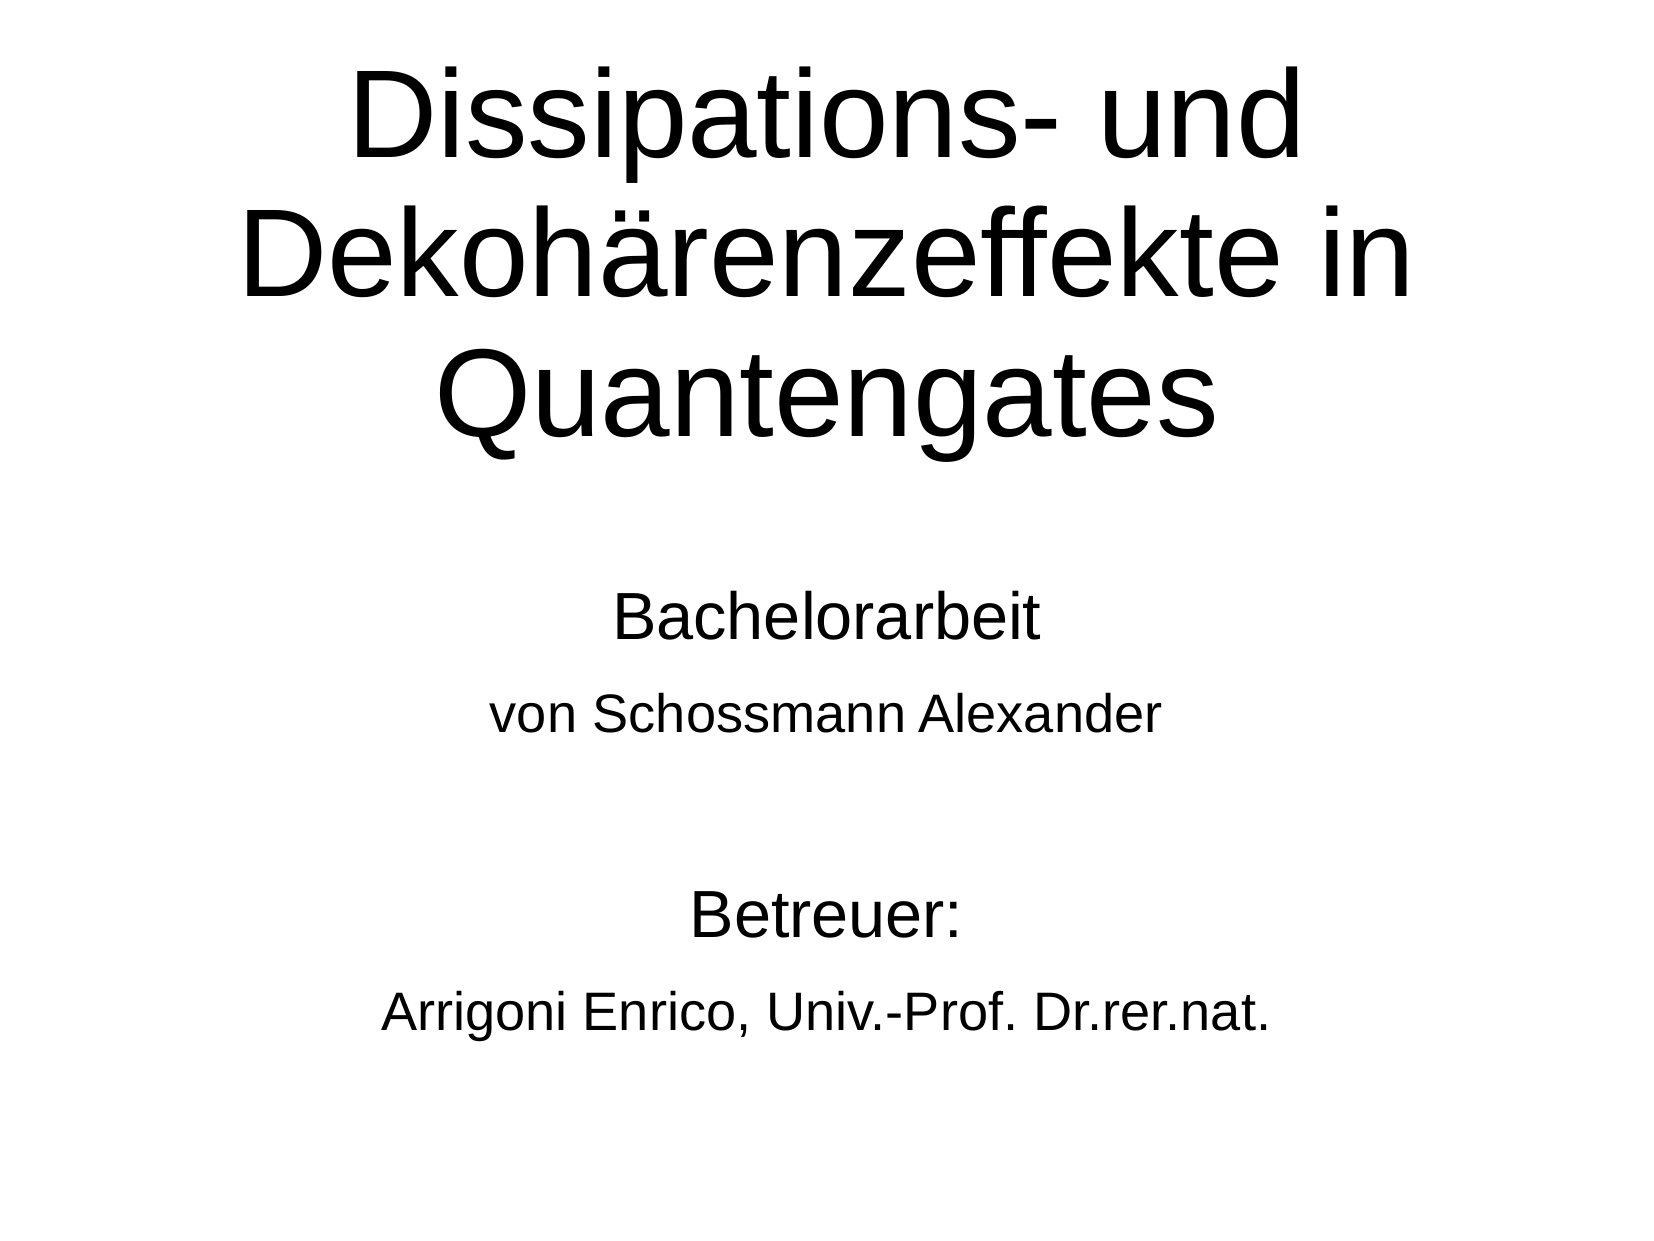

# Dissipations- und Dekohärenzeffekte in Quantengates
Bachelorarbeit
von Schossmann Alexander
Betreuer:
Arrigoni Enrico, Univ.-Prof. Dr.rer.nat.